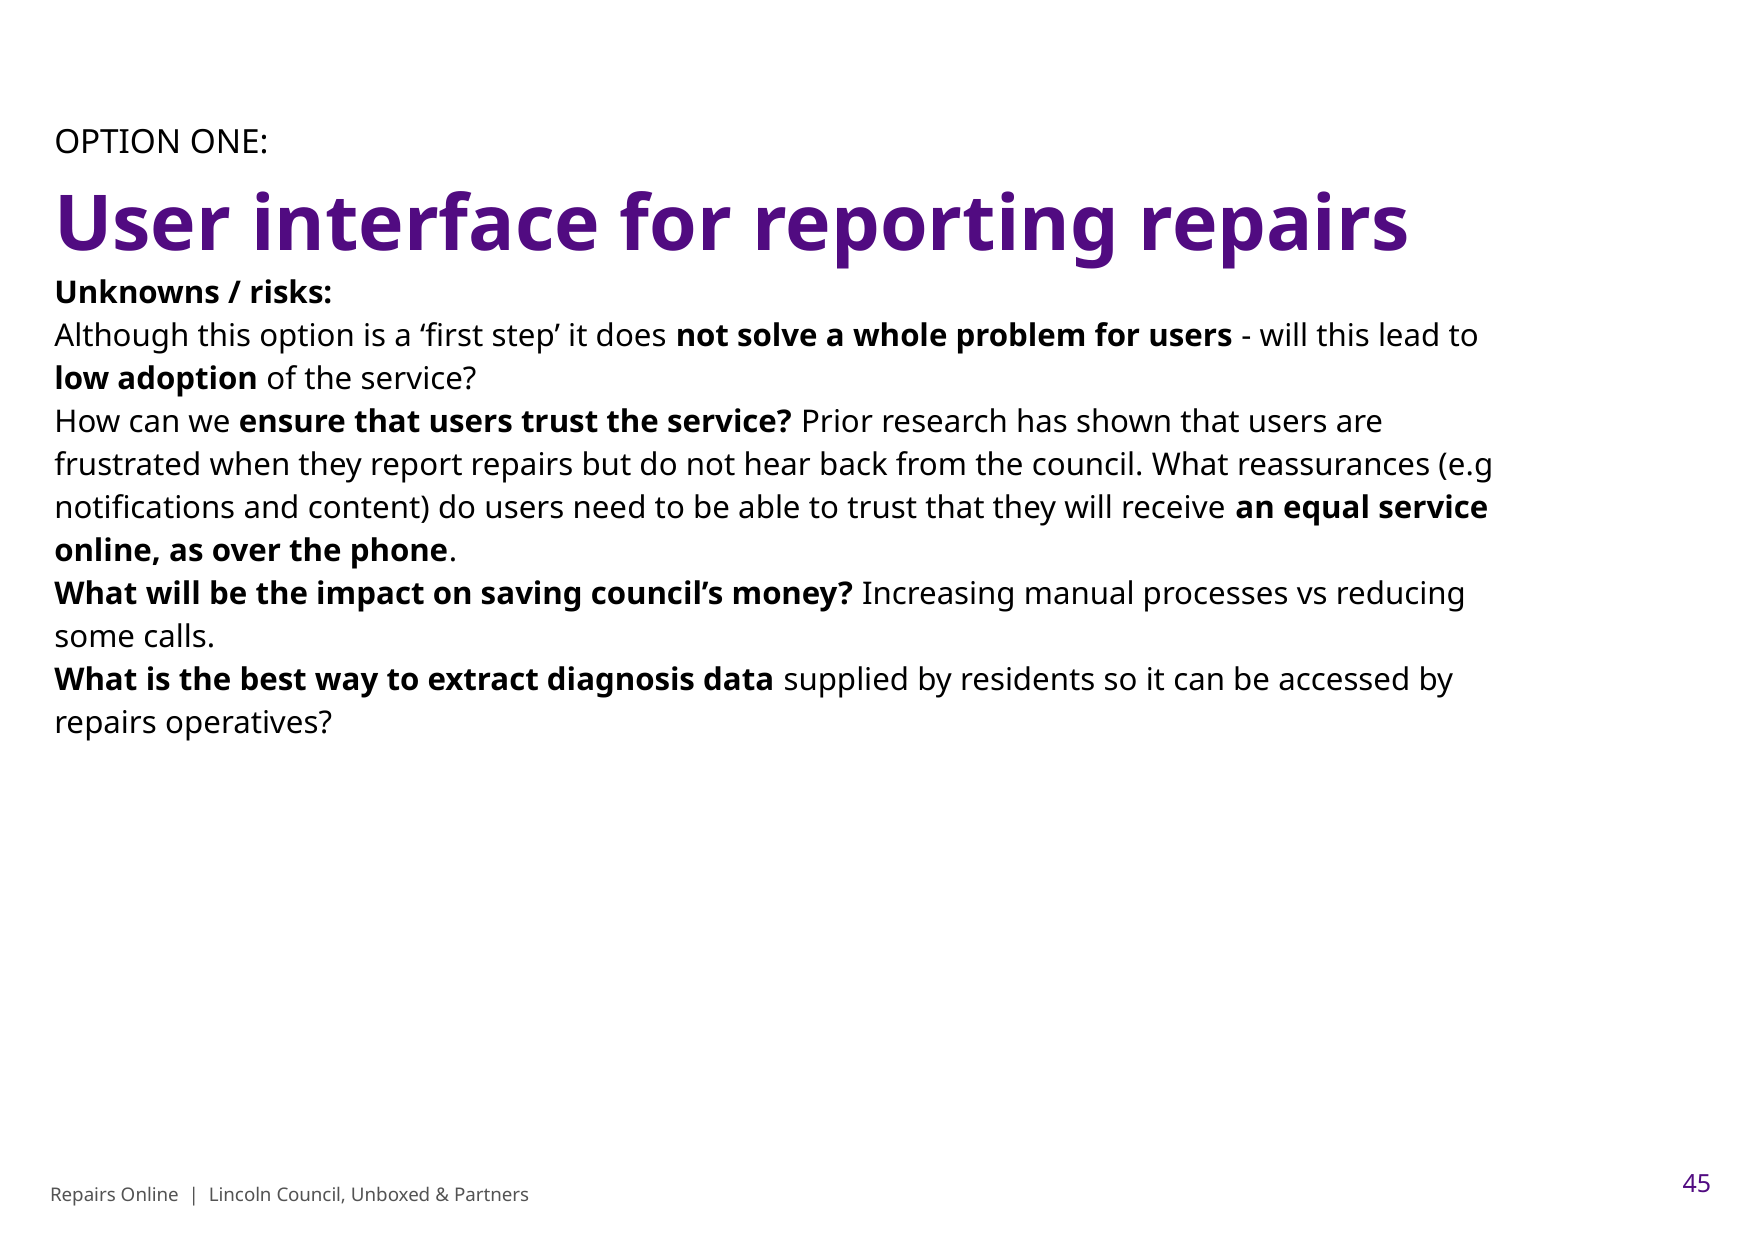

# OPTION ONE: User interface for reporting repairs Unknowns / risks: Although this option is a ‘first step’ it does not solve a whole problem for users - will this lead to low adoption of the service? How can we ensure that users trust the service? Prior research has shown that users are frustrated when they report repairs but do not hear back from the council. What reassurances (e.g notifications and content) do users need to be able to trust that they will receive an equal service online, as over the phone. What will be the impact on saving council’s money? Increasing manual processes vs reducing some calls. What is the best way to extract diagnosis data supplied by residents so it can be accessed by repairs operatives?